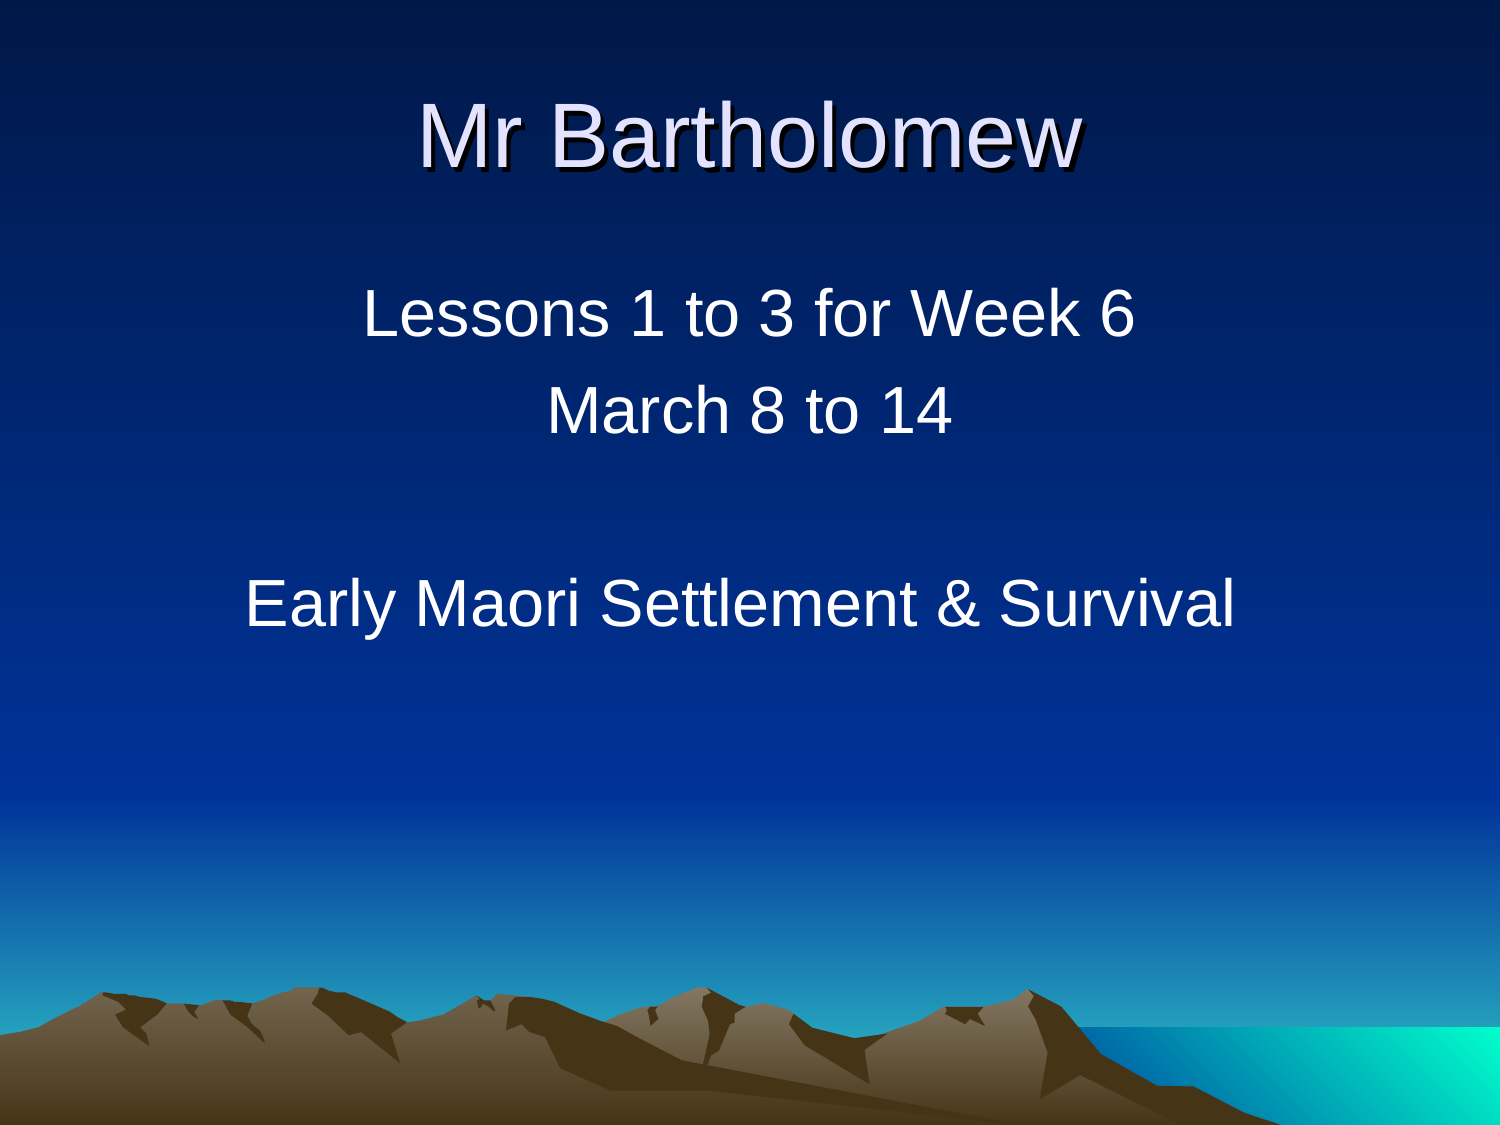

# Mr Bartholomew
Lessons 1 to 3 for Week 6
March 8 to 14
Early Maori Settlement & Survival